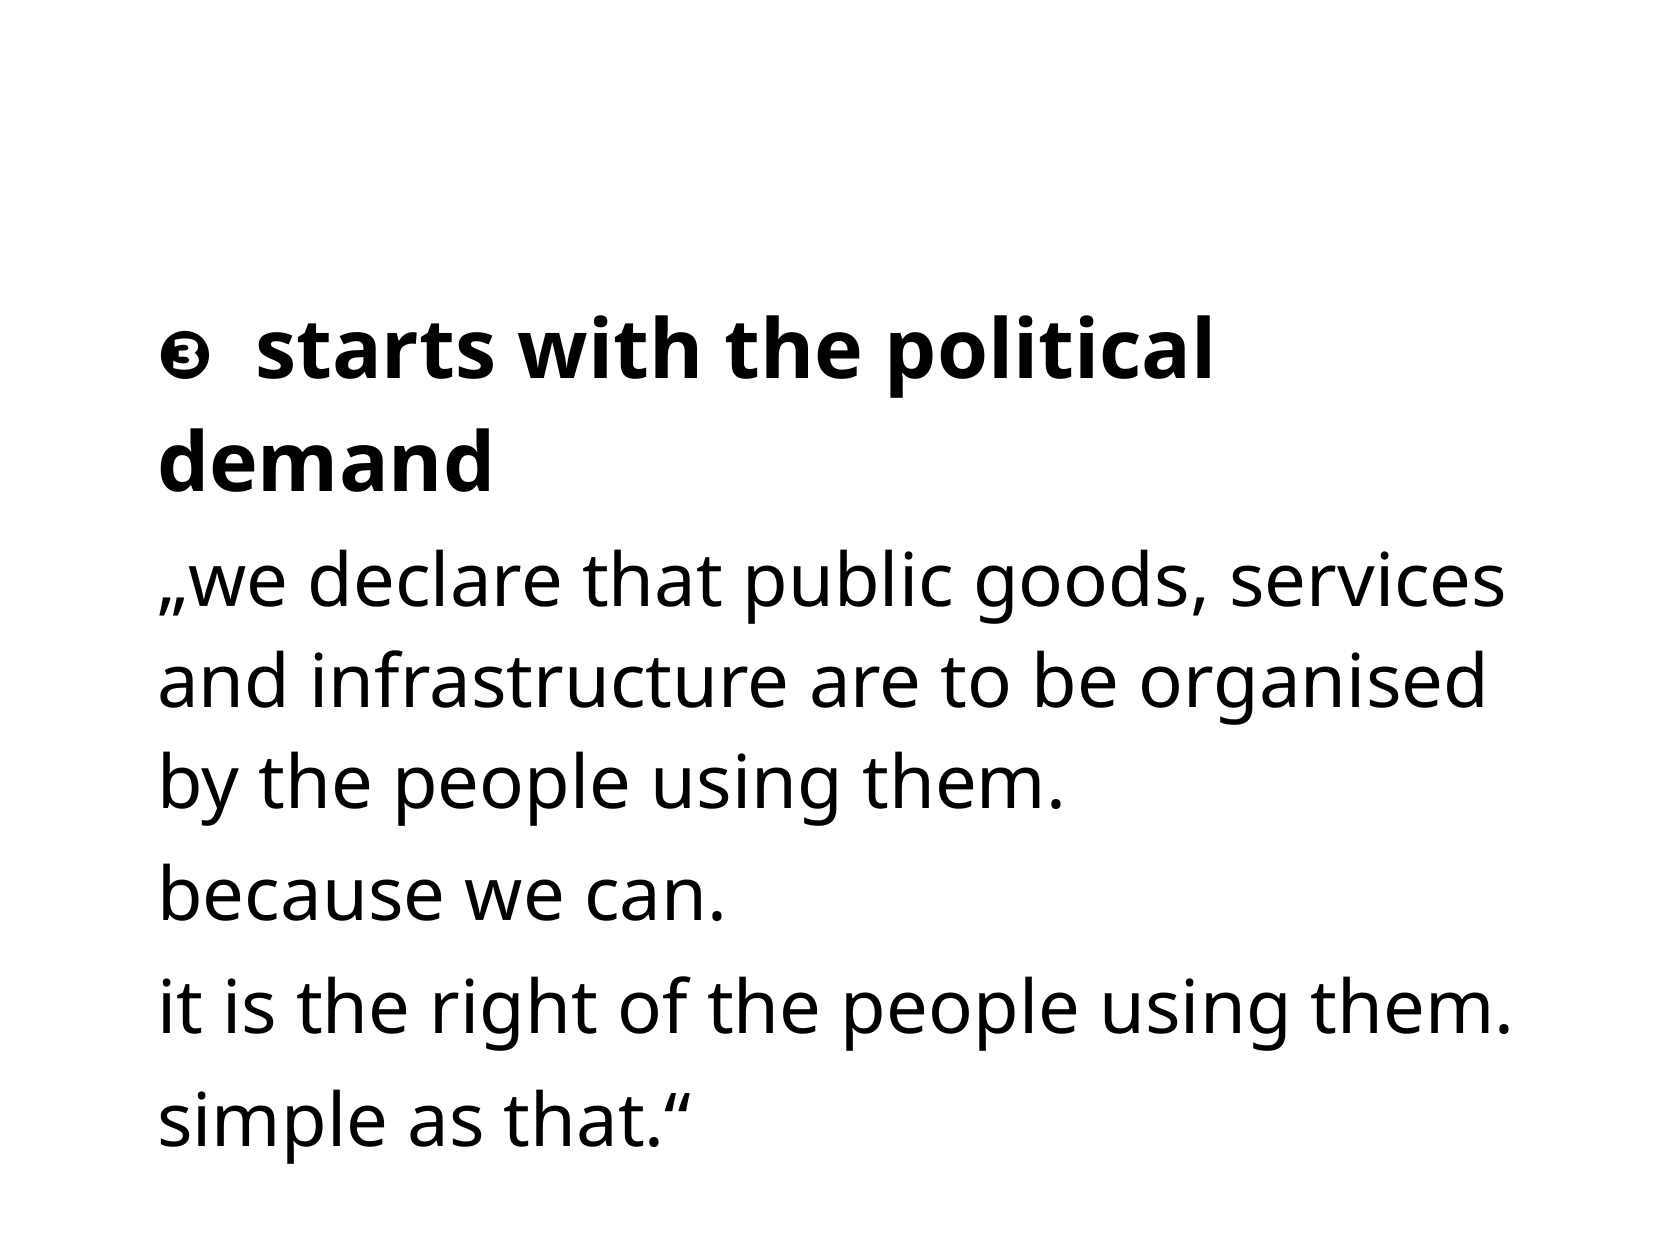

# ❸ starts with the political demand
„we declare that public goods, services and infrastructure are to be organised by the people using them.
because we can.
it is the right of the people using them.
simple as that.“